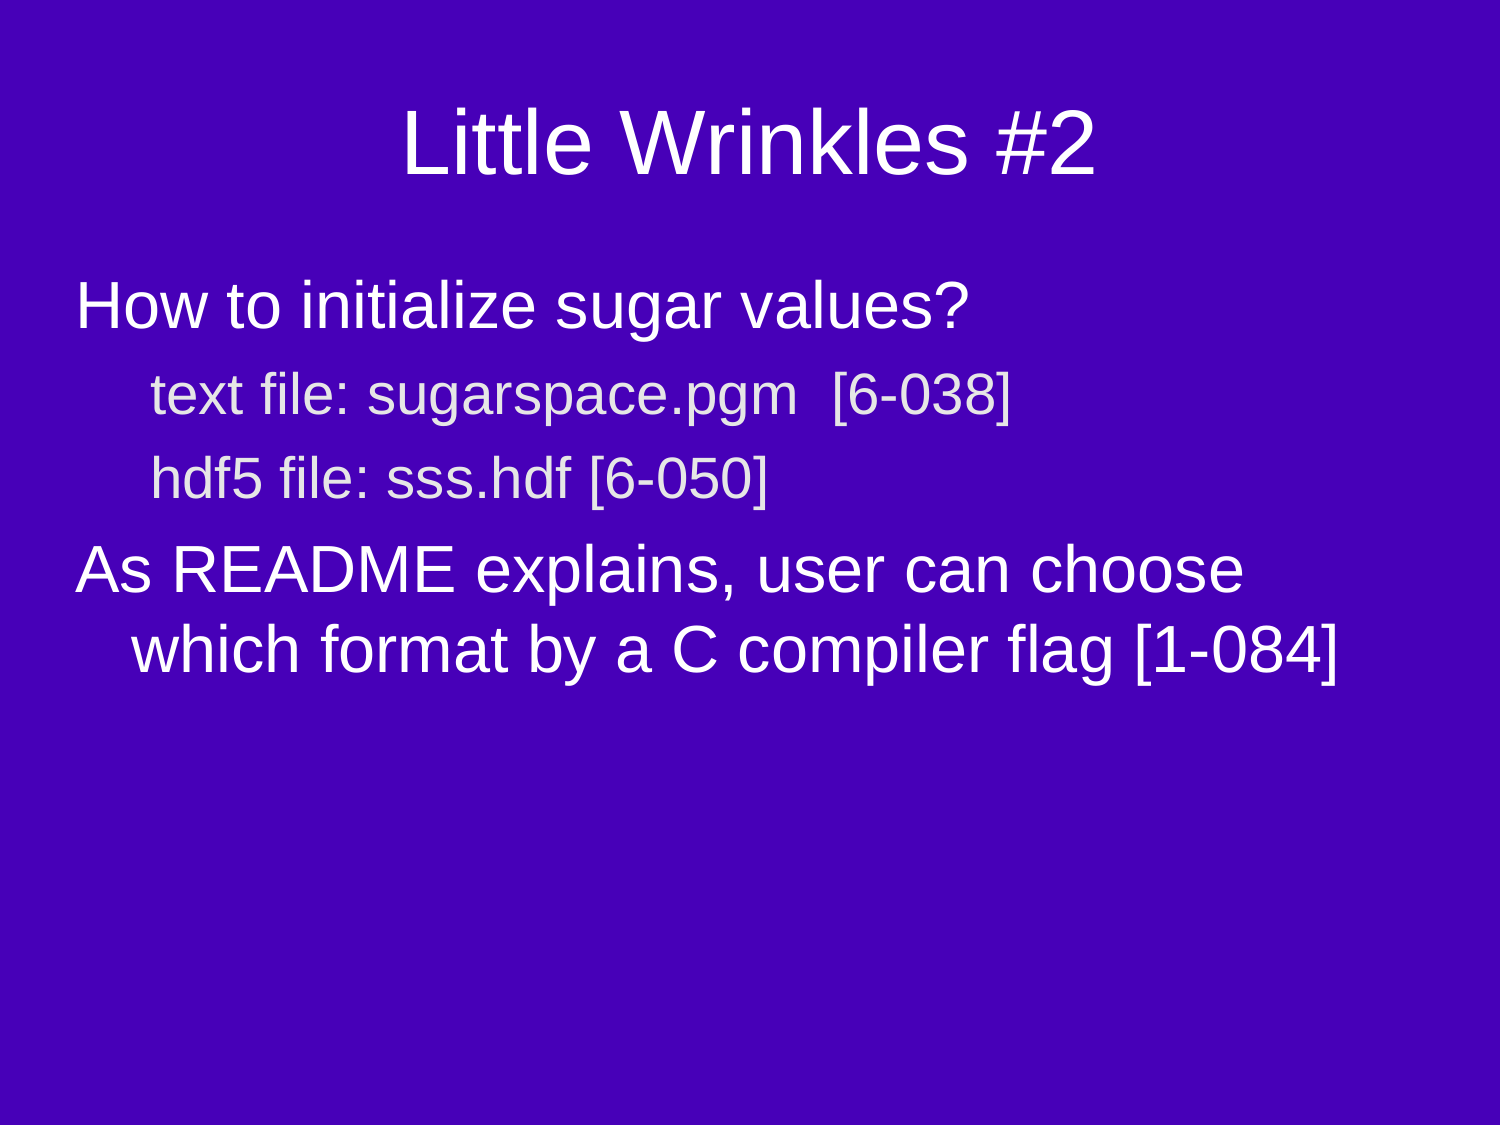

# Little Wrinkles #2
How to initialize sugar values?
text file: sugarspace.pgm [6-038]
hdf5 file: sss.hdf [6-050]
As README explains, user can choose which format by a C compiler flag [1-084]